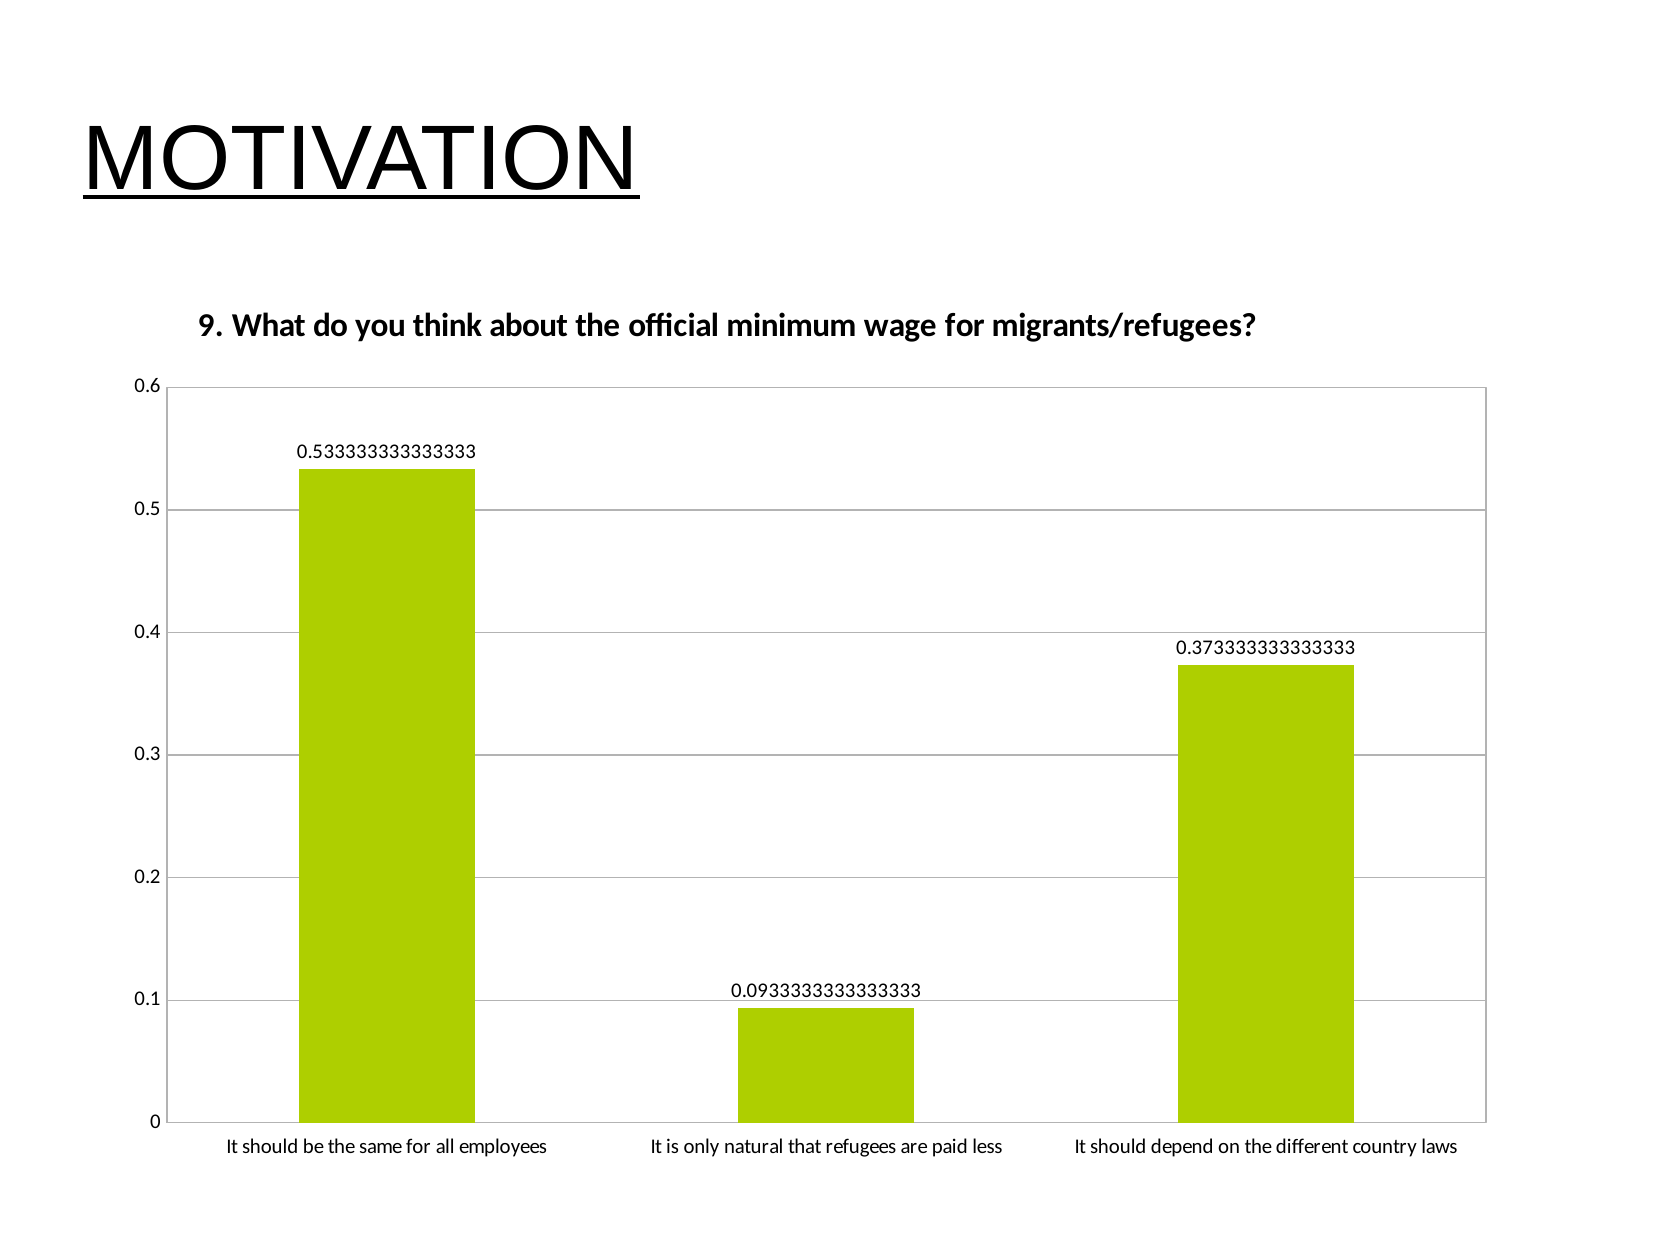

# MOTIVATION
### Chart: 9. What do you think about the official minimum wage for migrants/refugees?
| Category | Columna B |
|---|---|
| It should be the same for all employees | 0.533333333333333 |
| It is only natural that refugees are paid less | 0.0933333333333333 |
| It should depend on the different country laws | 0.373333333333333 |